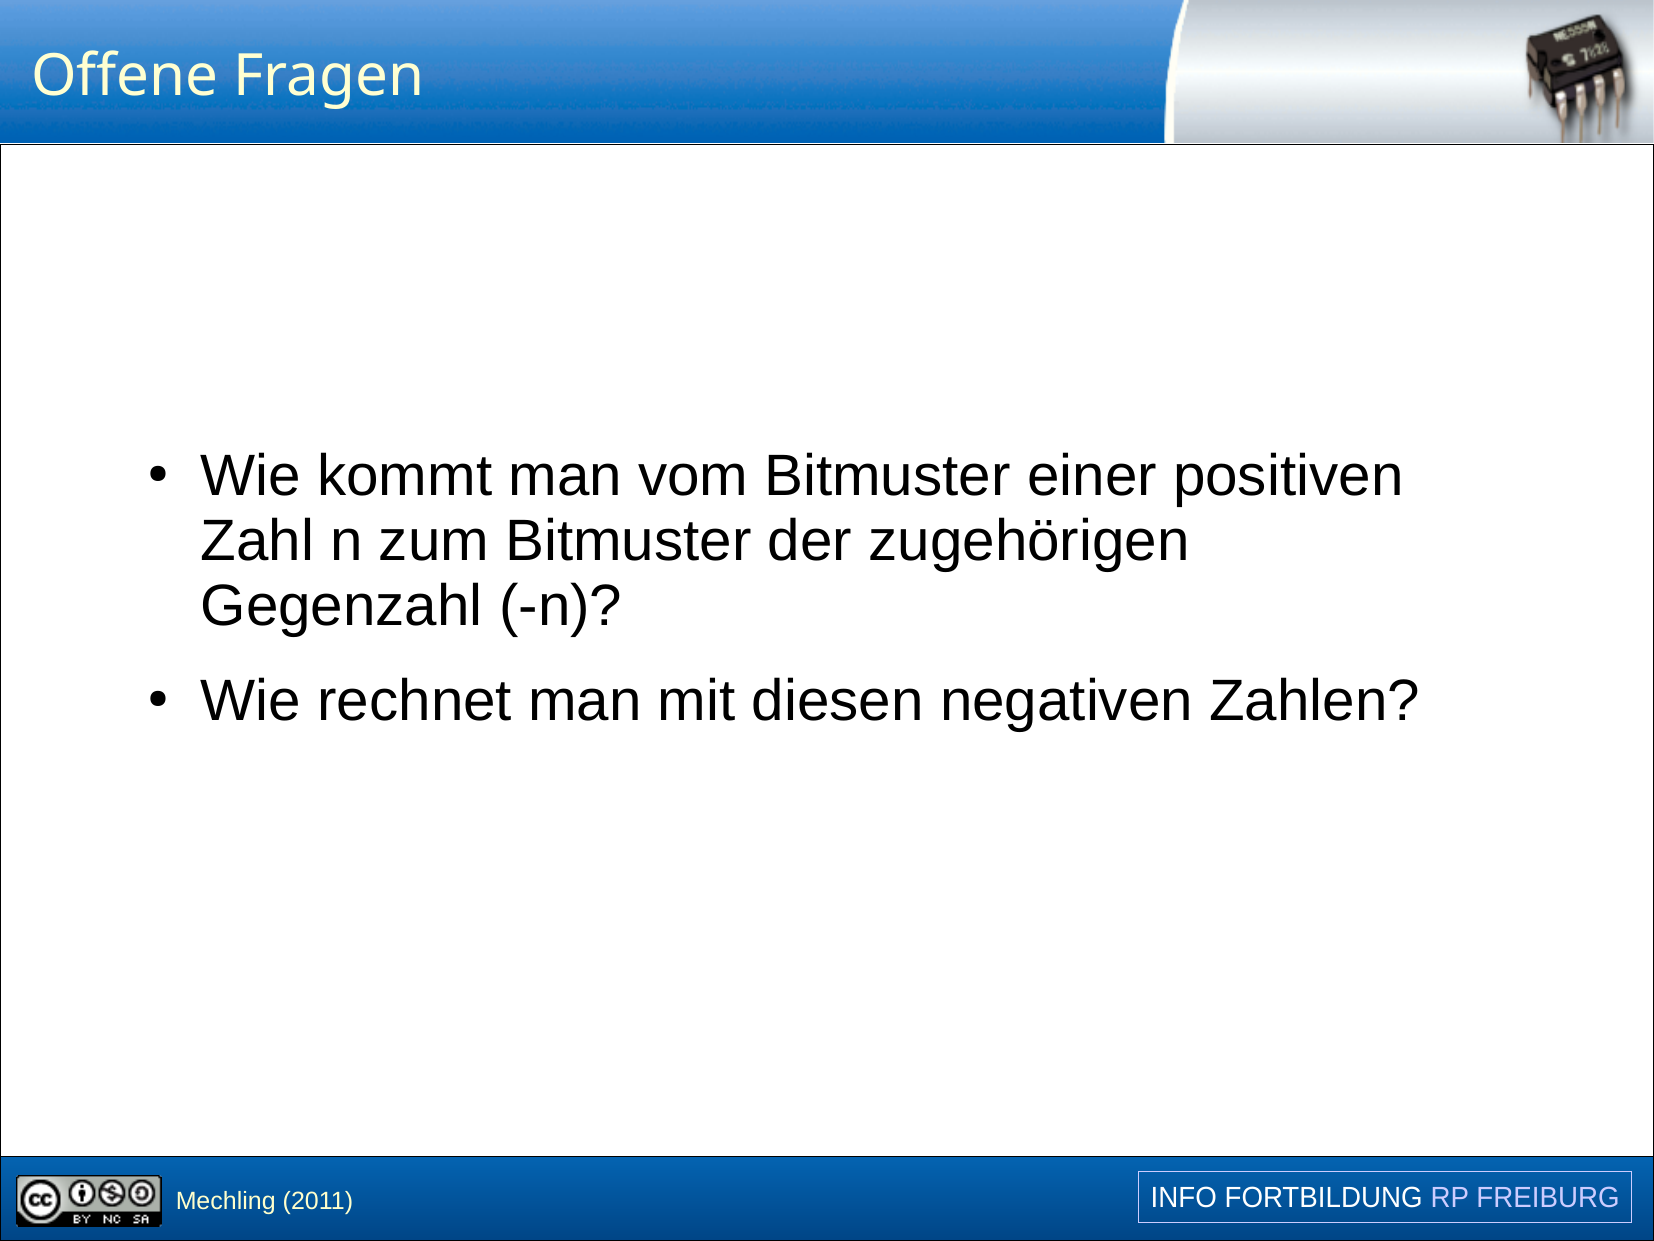

# Offene Fragen
Wie kommt man vom Bitmuster einer positiven Zahl n zum Bitmuster der zugehörigen Gegenzahl (-n)?
Wie rechnet man mit diesen negativen Zahlen?